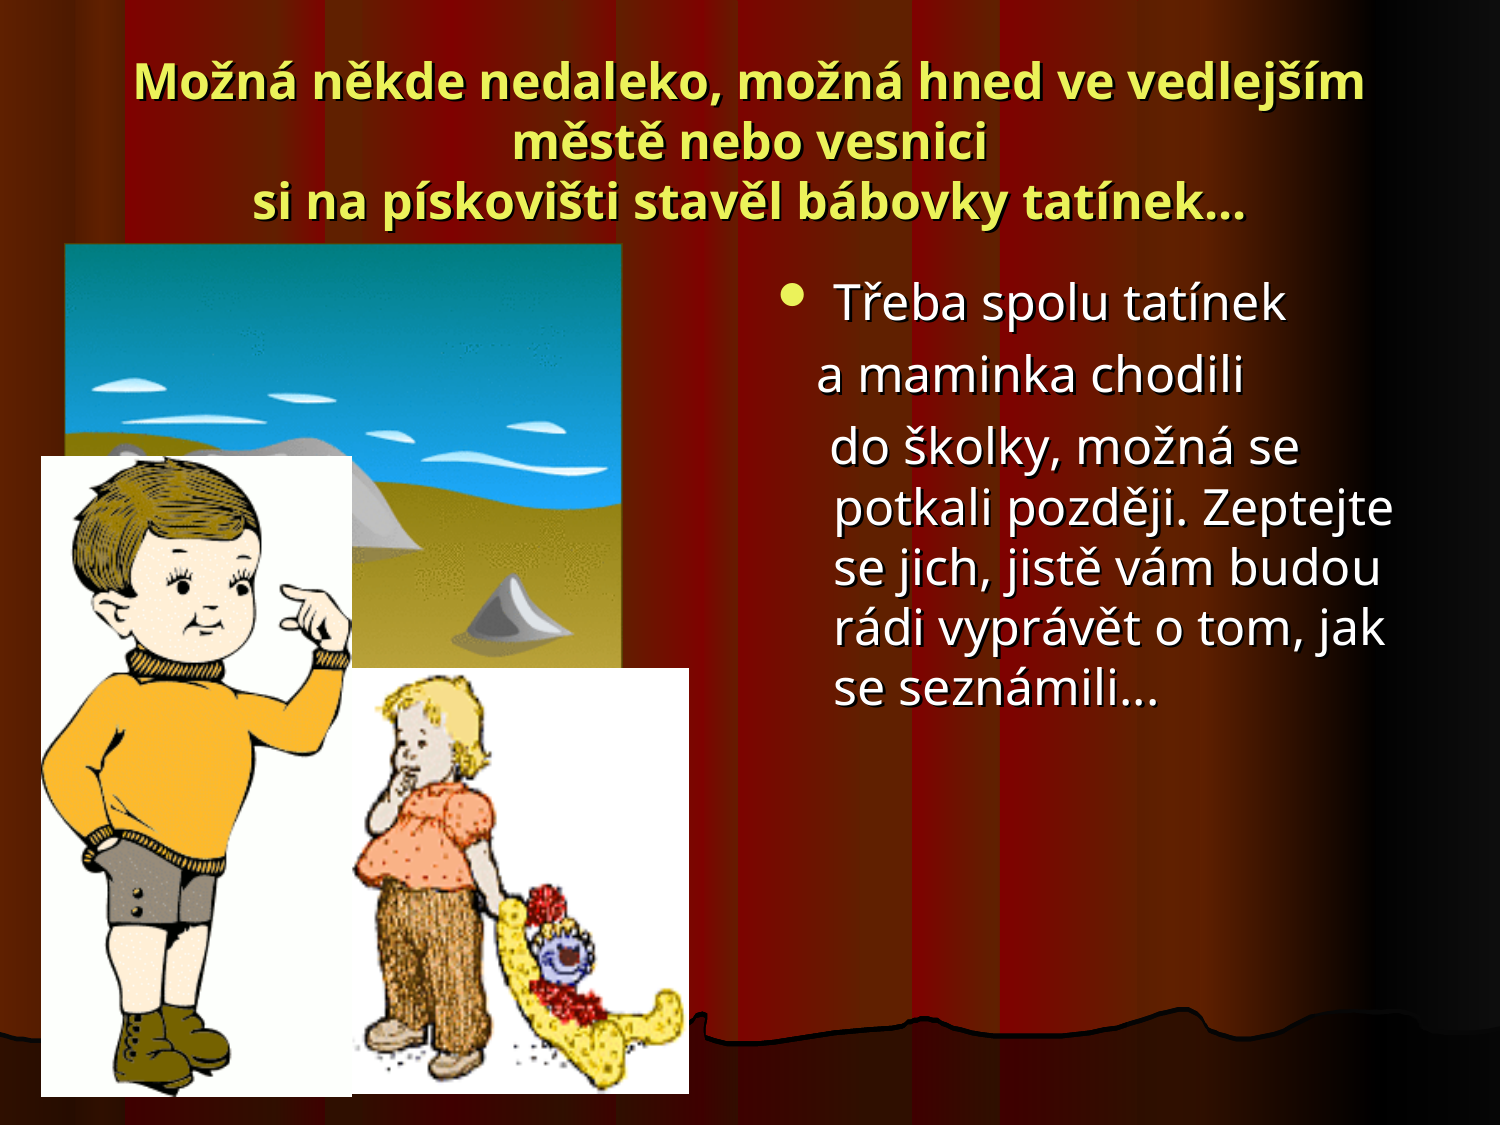

# Možná někde nedaleko, možná hned ve vedlejším městě nebo vesnici si na pískovišti stavěl bábovky tatínek...
Třeba spolu tatínek
 a maminka chodili
 do školky, možná se potkali později. Zeptejte se jich, jistě vám budou rádi vyprávět o tom, jak se seznámili...